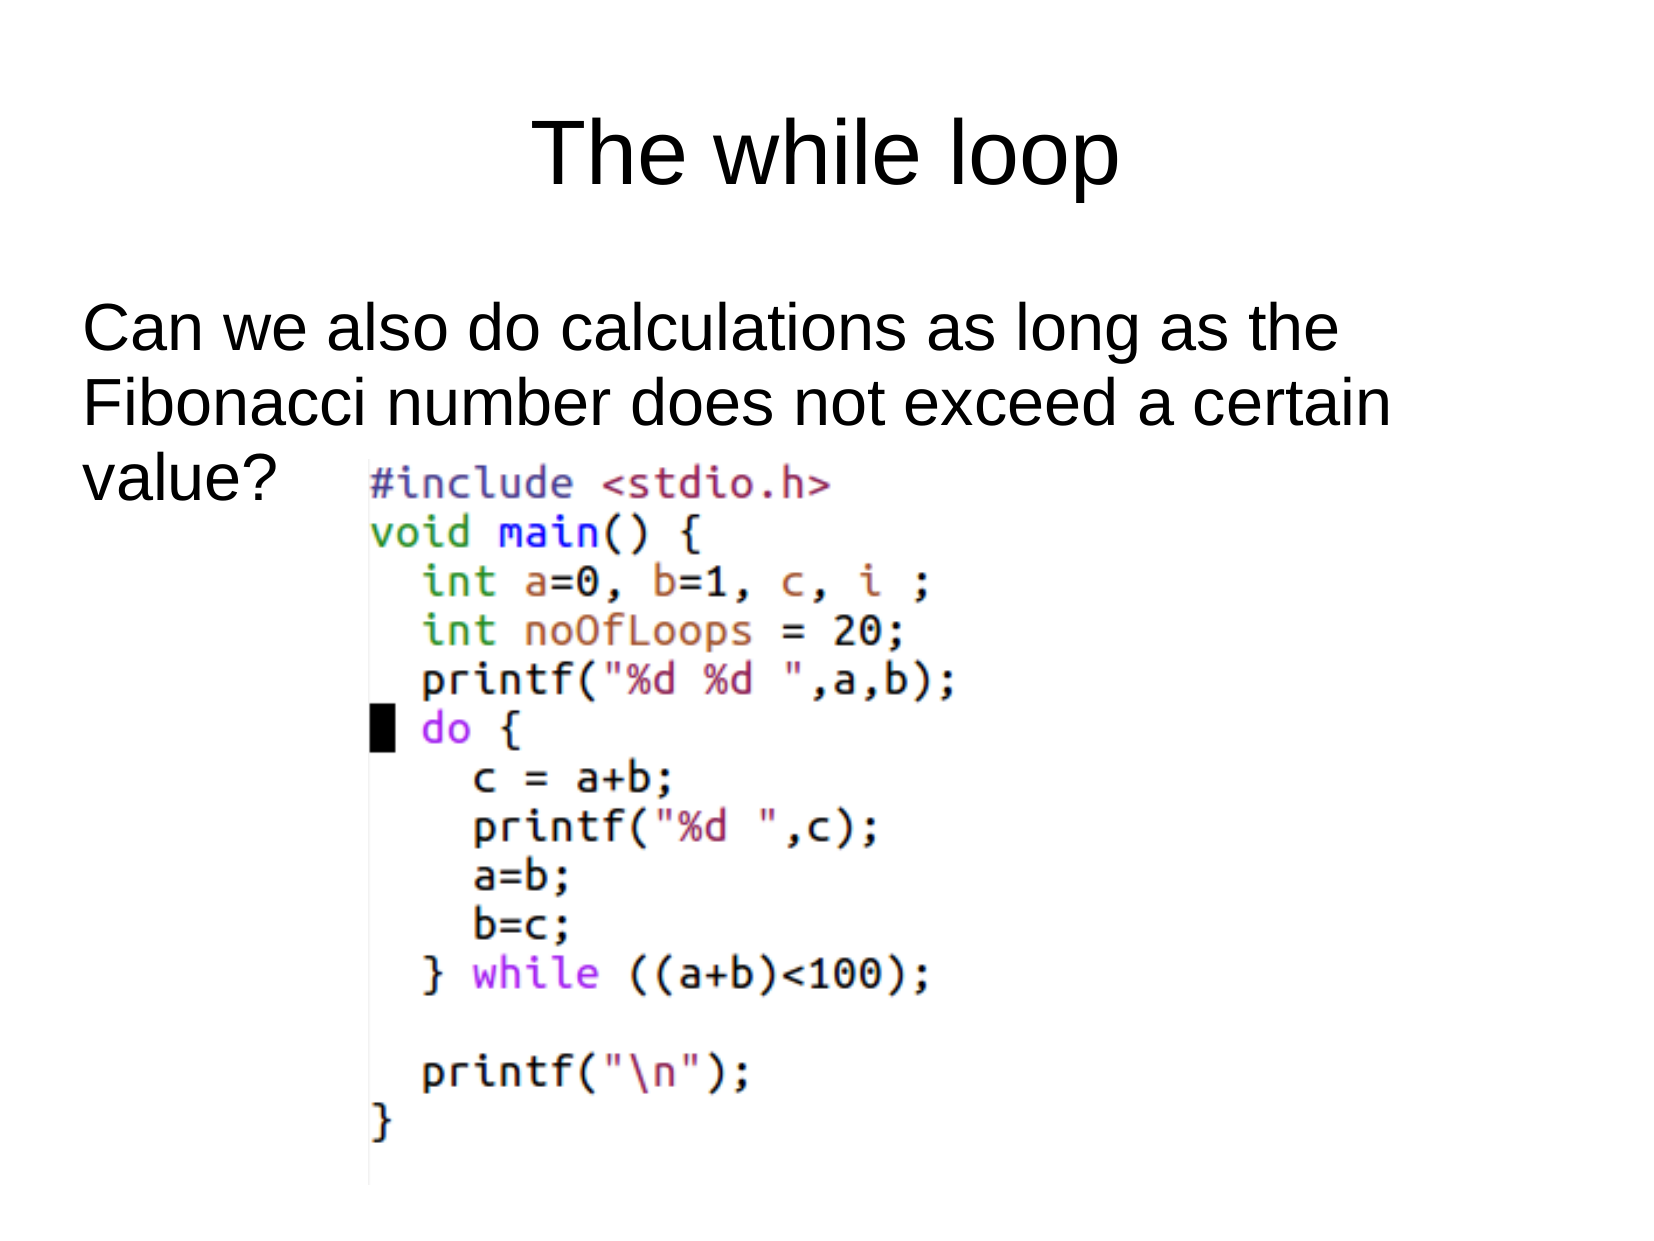

# The while loop
Can we also do calculations as long as the Fibonacci number does not exceed a certain value?